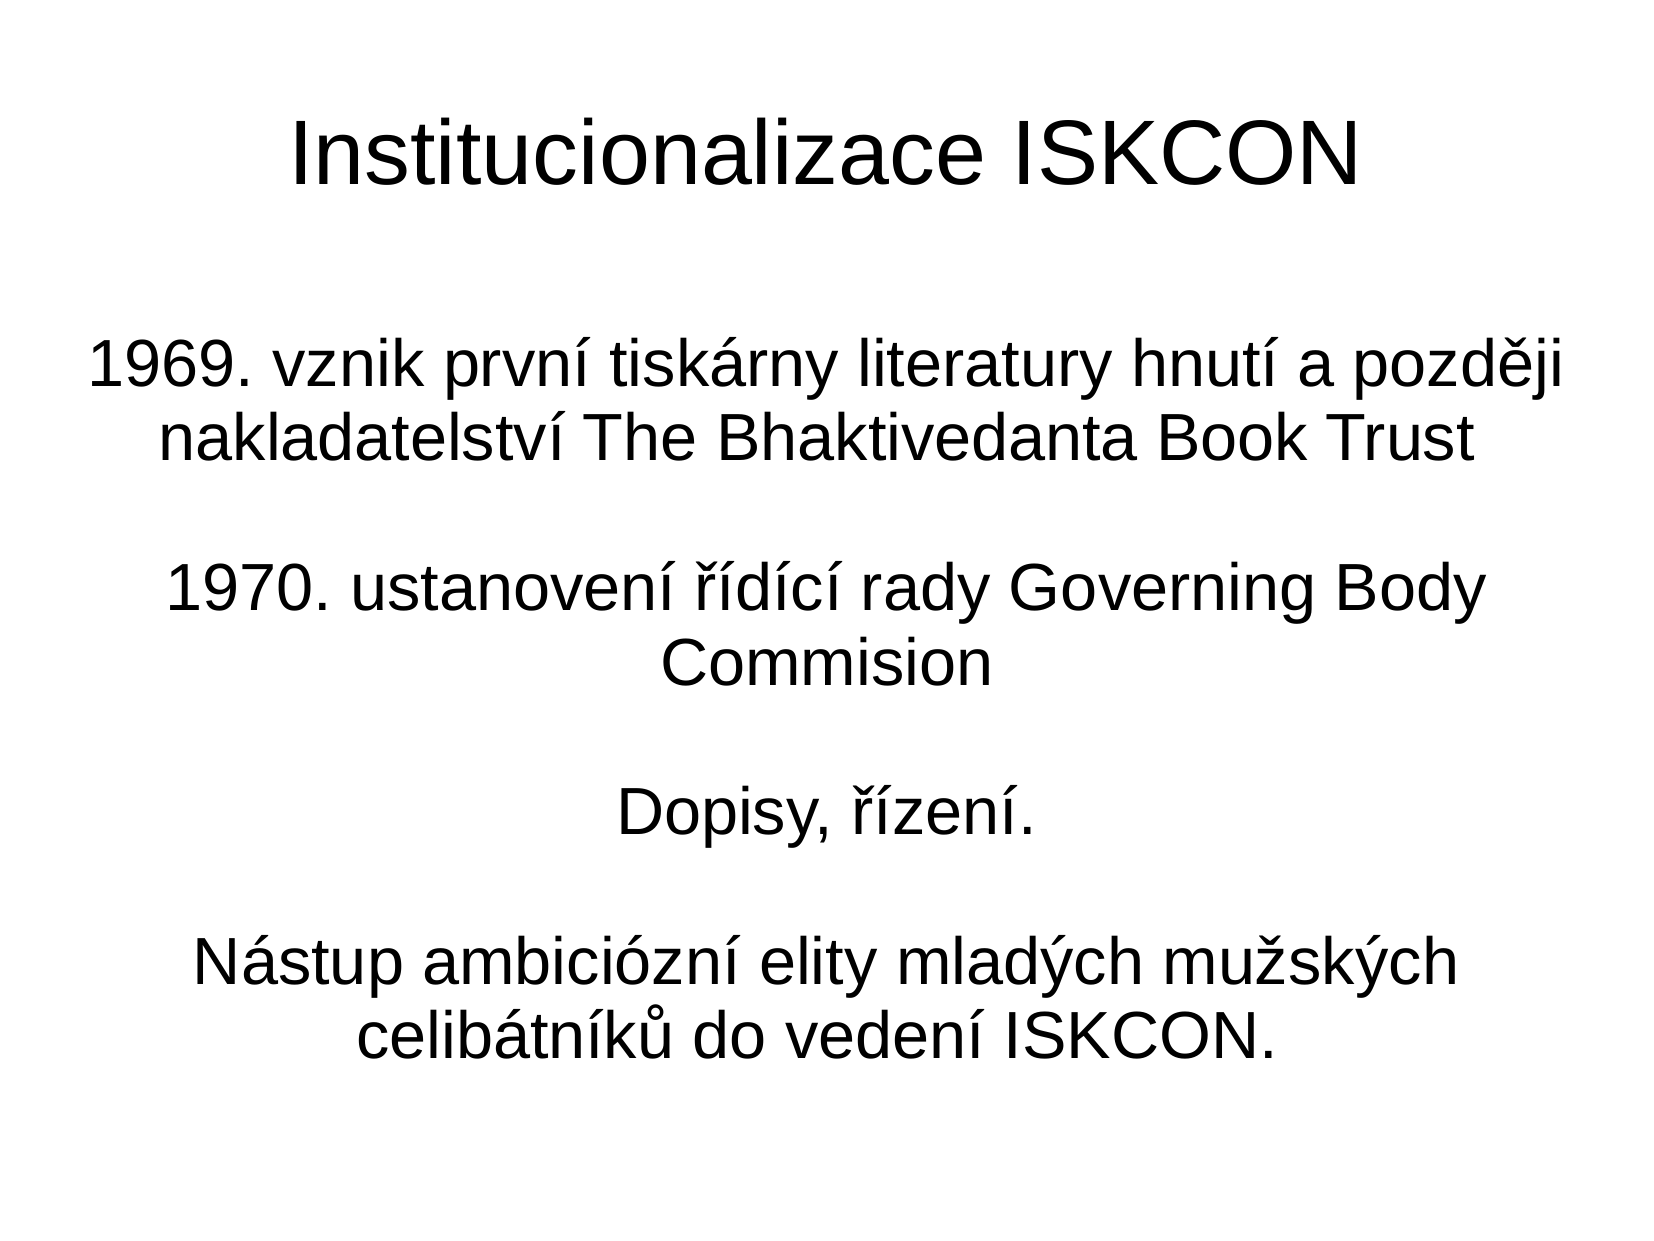

# Institucionalizace ISKCON
1969. vznik první tiskárny literatury hnutí a později nakladatelství The Bhaktivedanta Book Trust
1970. ustanovení řídící rady Governing Body Commision
Dopisy, řízení.
Nástup ambiciózní elity mladých mužských celibátníků do vedení ISKCON.